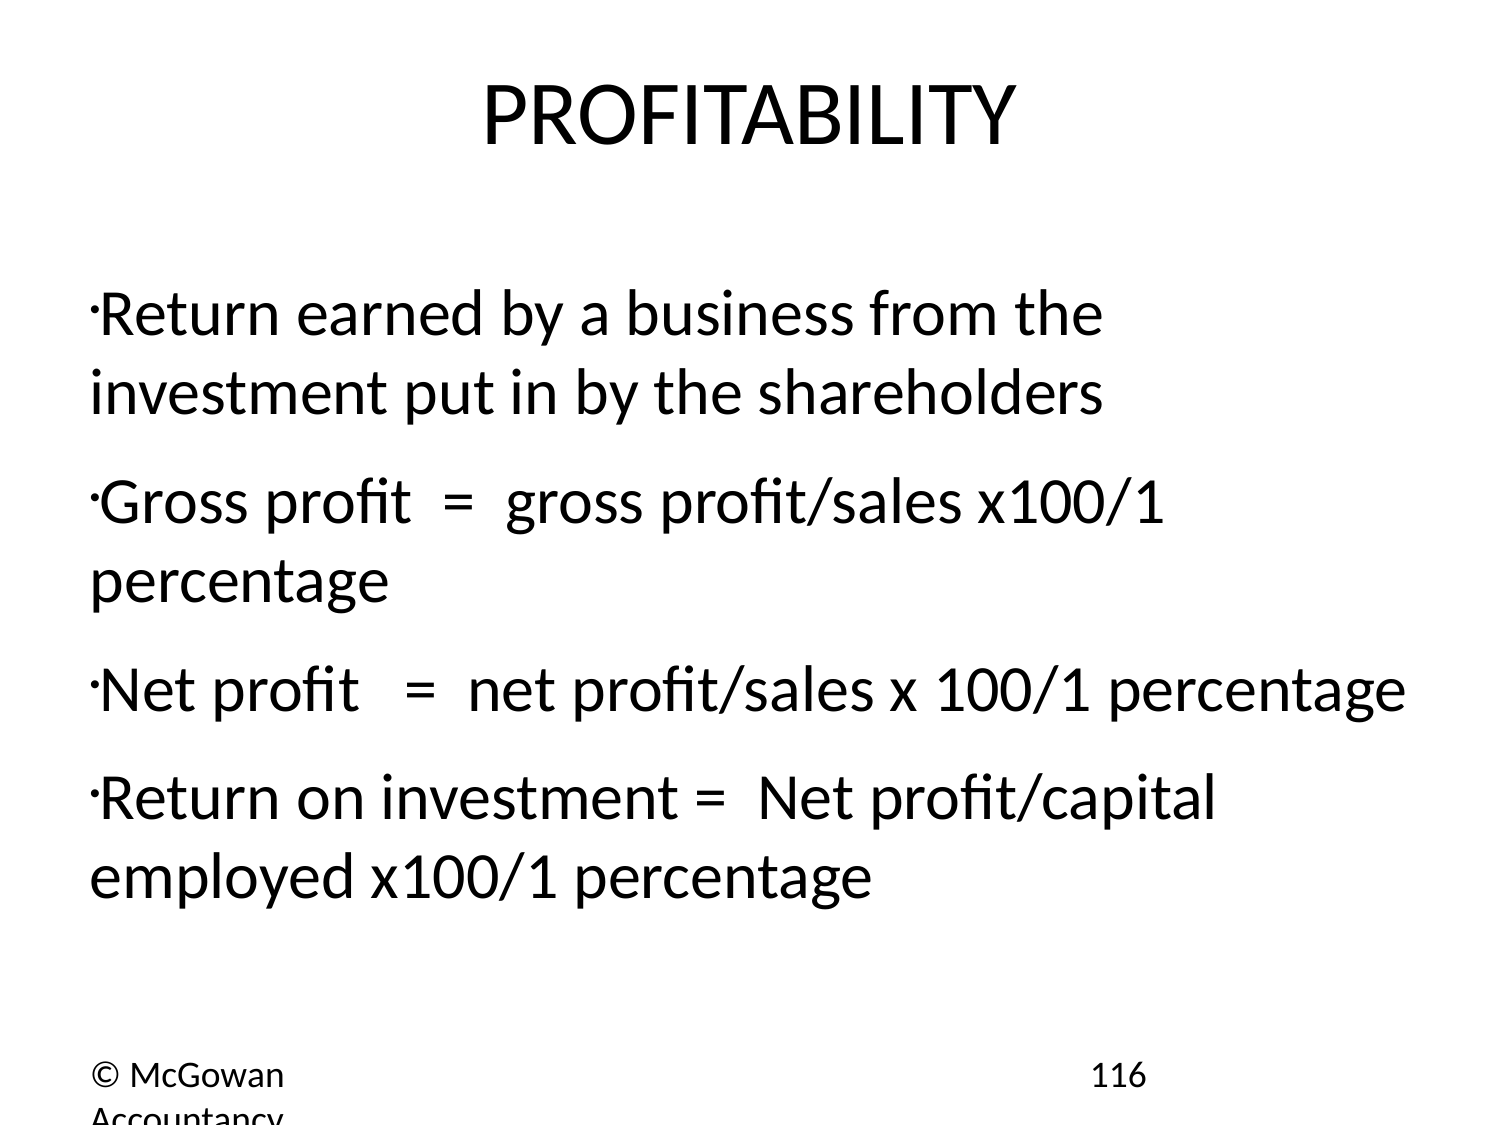

# PROFITABILITY
Return earned by a business from the investment put in by the shareholders
Gross profit = gross profit/sales x100/1 percentage
Net profit = net profit/sales x 100/1 percentage
Return on investment = Net profit/capital employed x100/1 percentage
© McGowan Accountancy Services
116